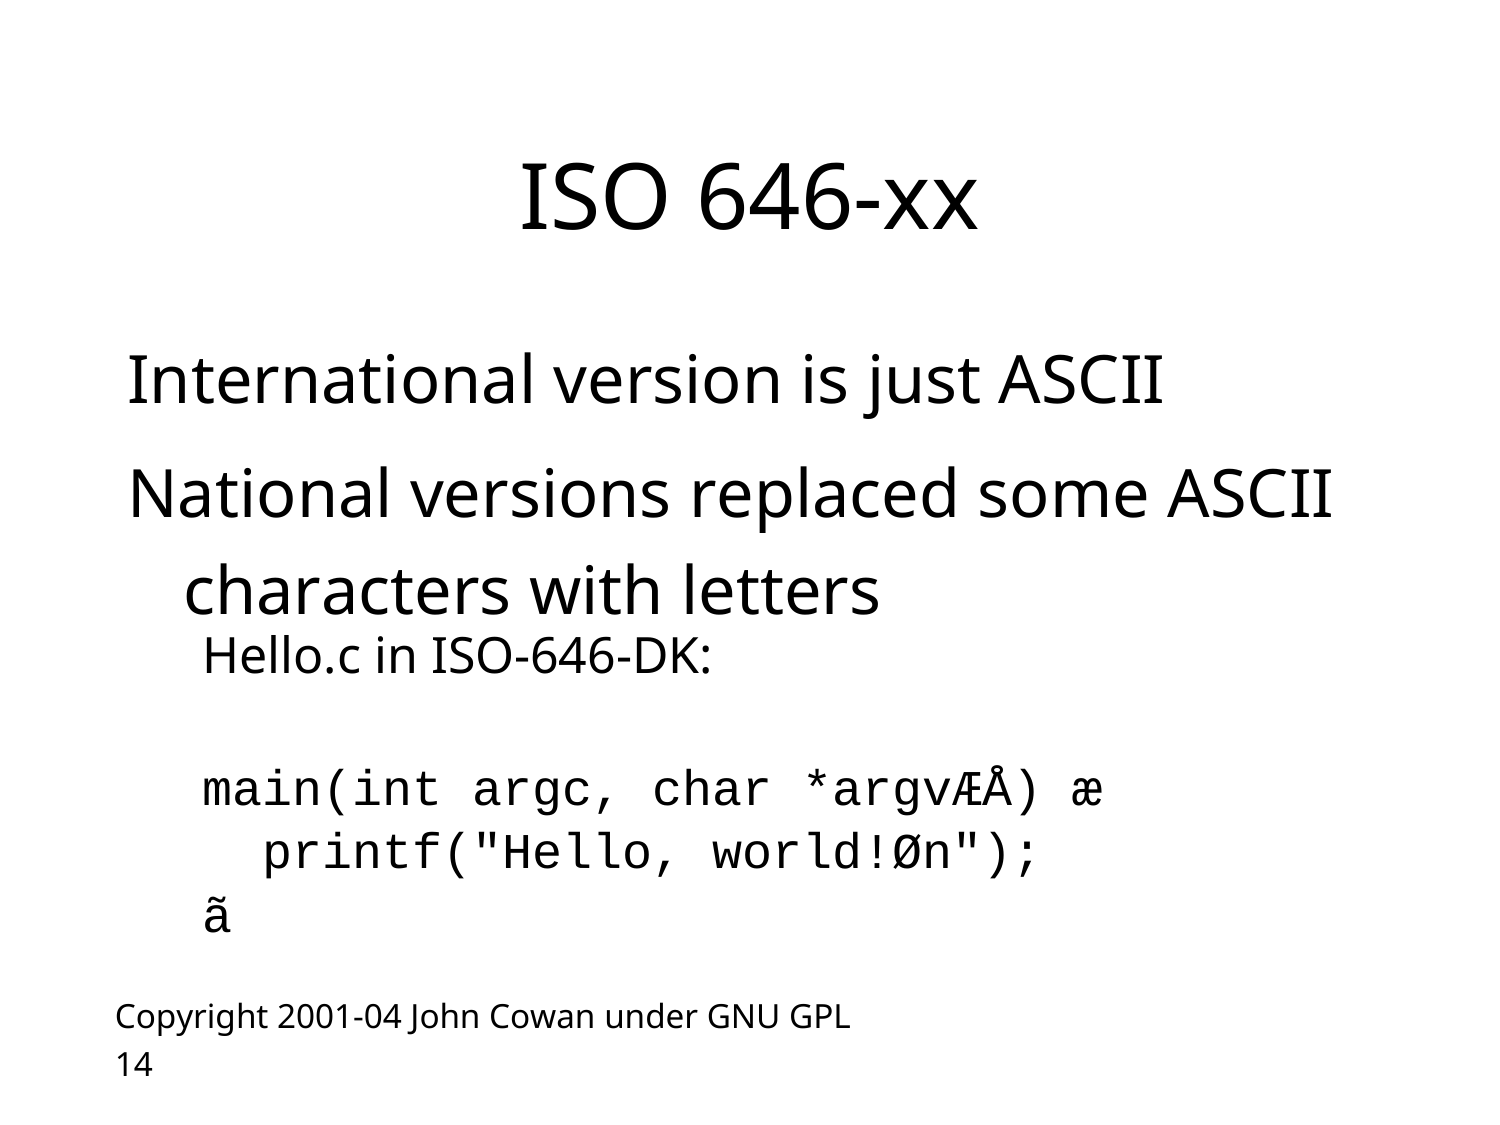

# ISO 646-xx
International version is just ASCII
National versions replaced some ASCII characters with letters
Hello.c in ISO-646-DK:
main(int argc, char *argvÆÅ) æ
 printf("Hello, world!Øn");
ã